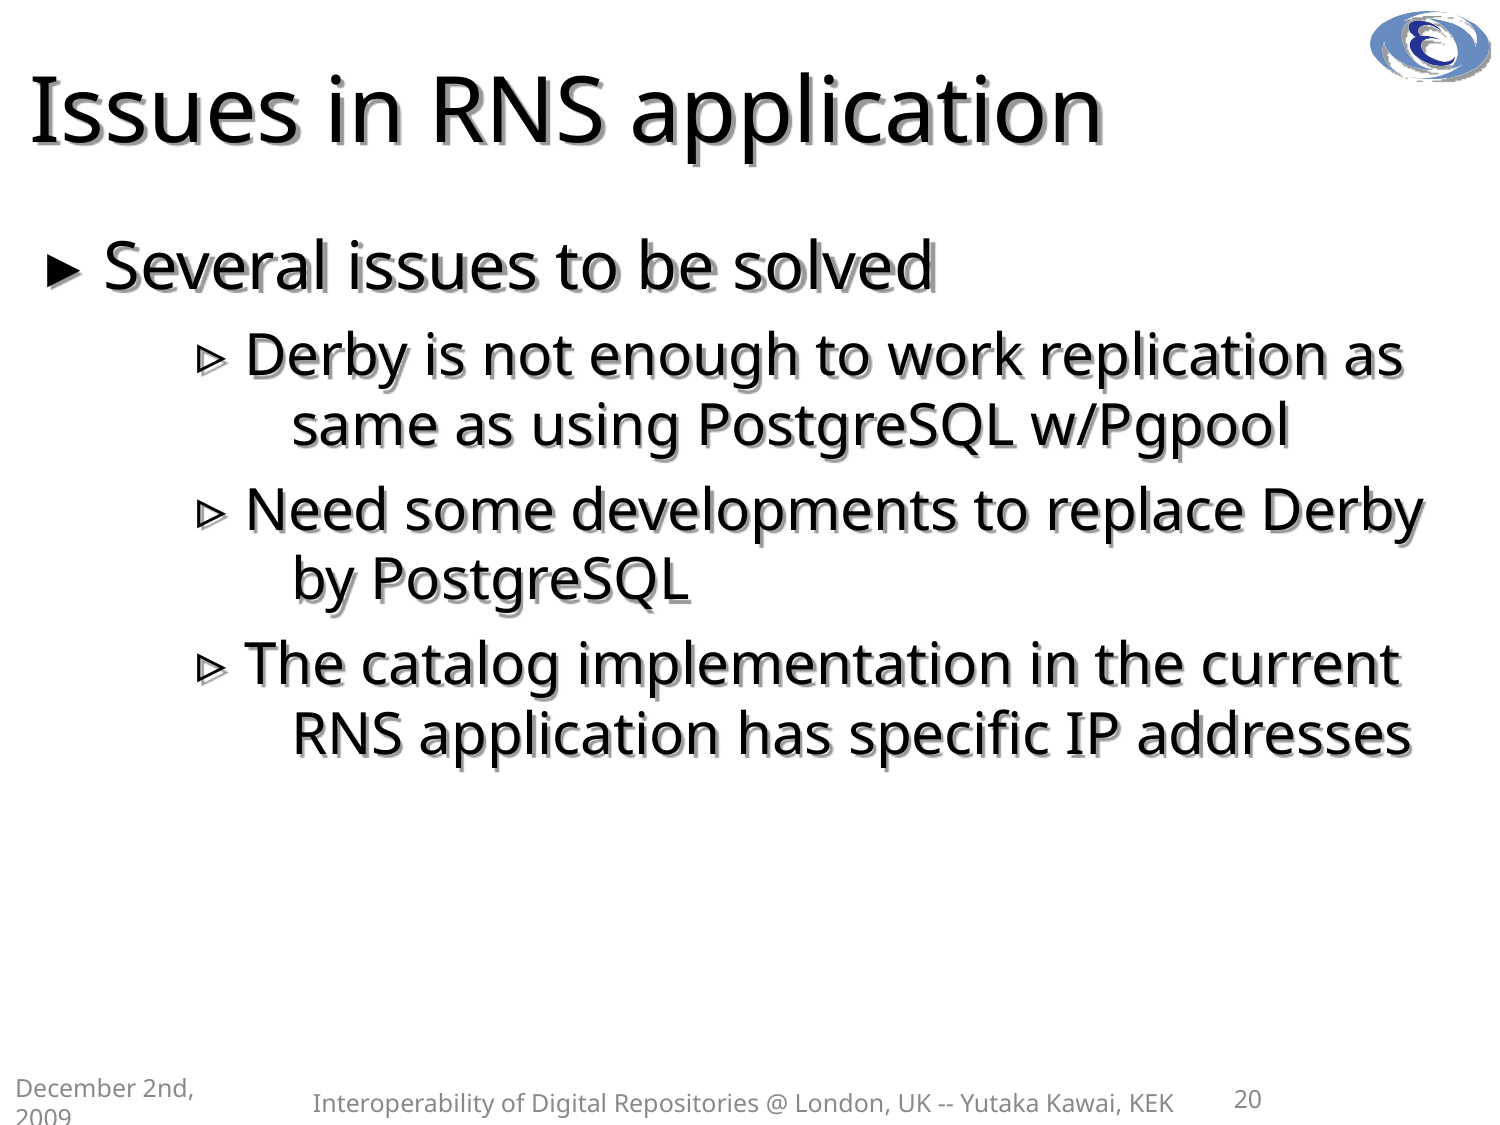

# Issues in RNS application
Several issues to be solved
Derby is not enough to work replication as same as using PostgreSQL w/Pgpool
Need some developments to replace Derby by PostgreSQL
The catalog implementation in the current RNS application has specific IP addresses
December 2nd, 2009
Interoperability of Digital Repositories @ London, UK -- Yutaka Kawai, KEK